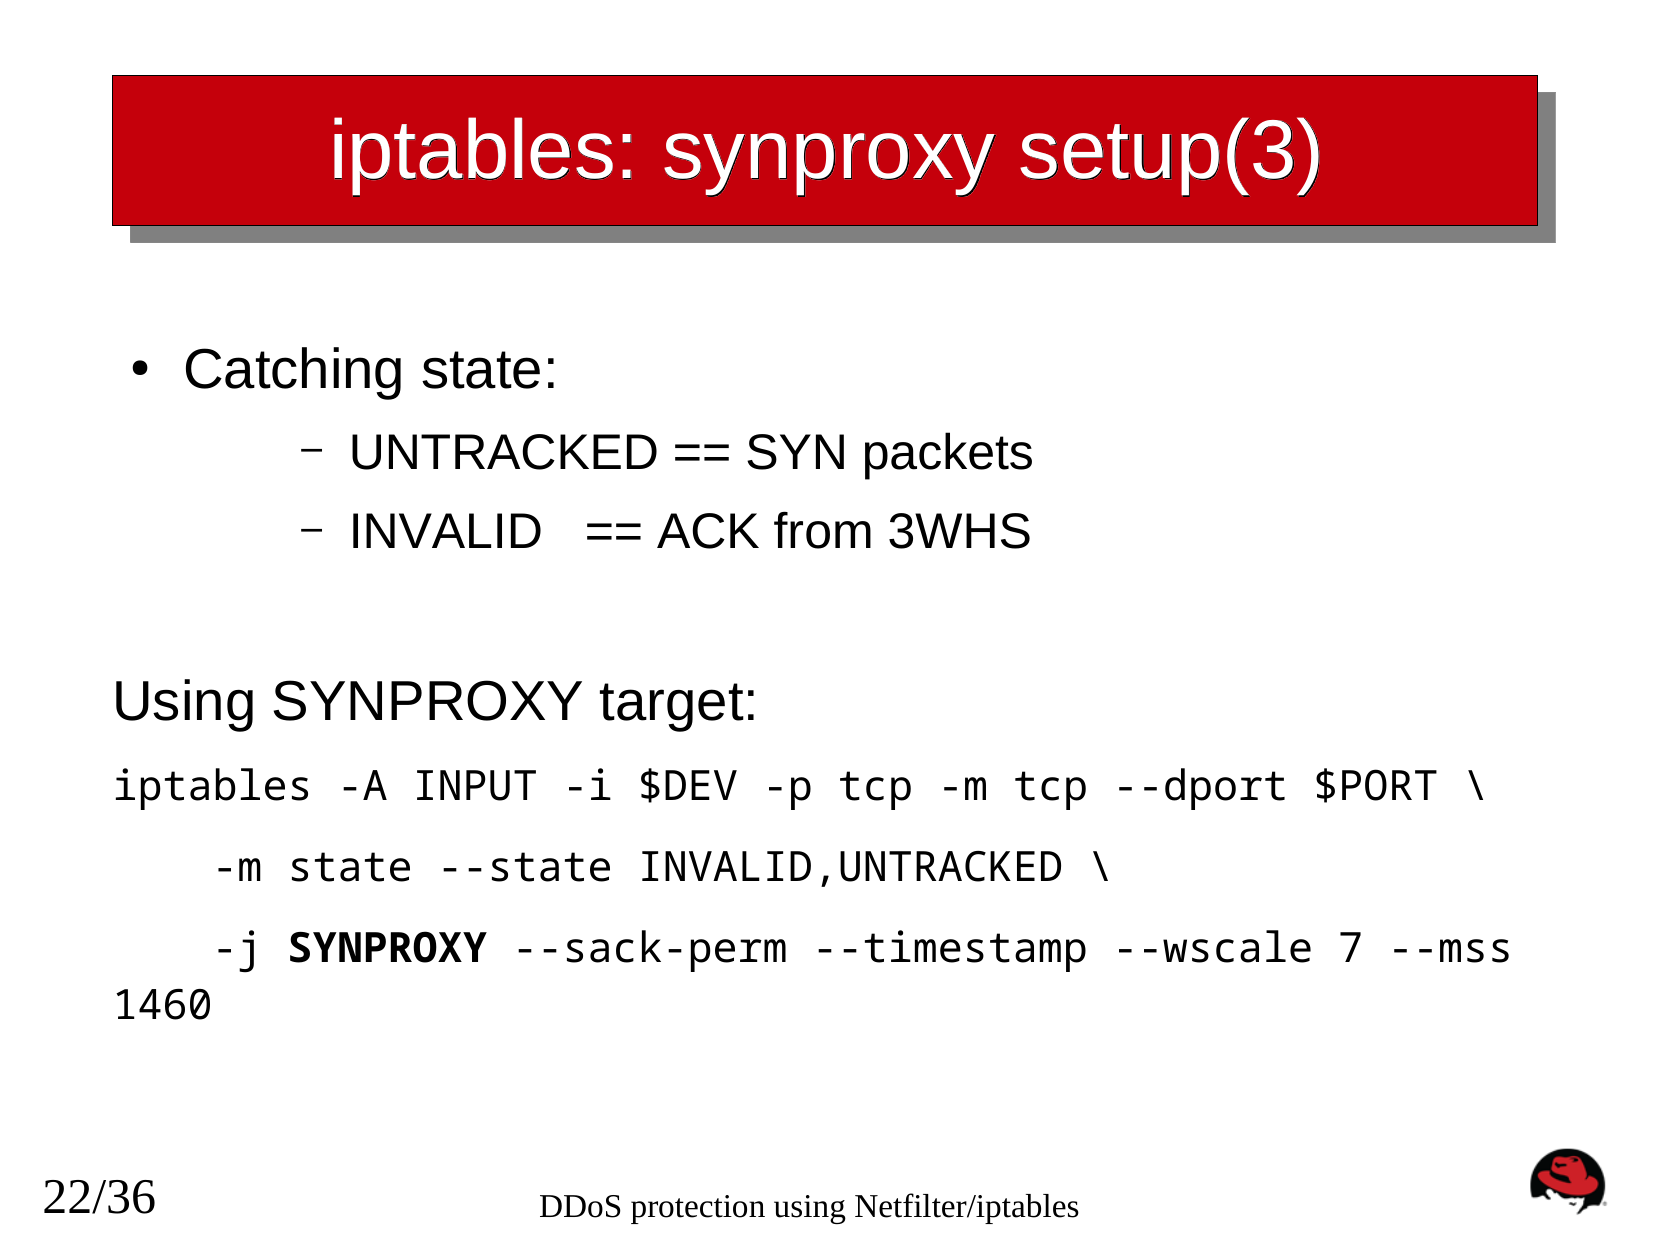

# iptables: synproxy setup(3)
Catching state:
UNTRACKED == SYN packets
INVALID == ACK from 3WHS
Using SYNPROXY target:
iptables -A INPUT -i $DEV -p tcp -m tcp --dport $PORT \
 -m state --state INVALID,UNTRACKED \
 -j SYNPROXY --sack-perm --timestamp --wscale 7 --mss 1460